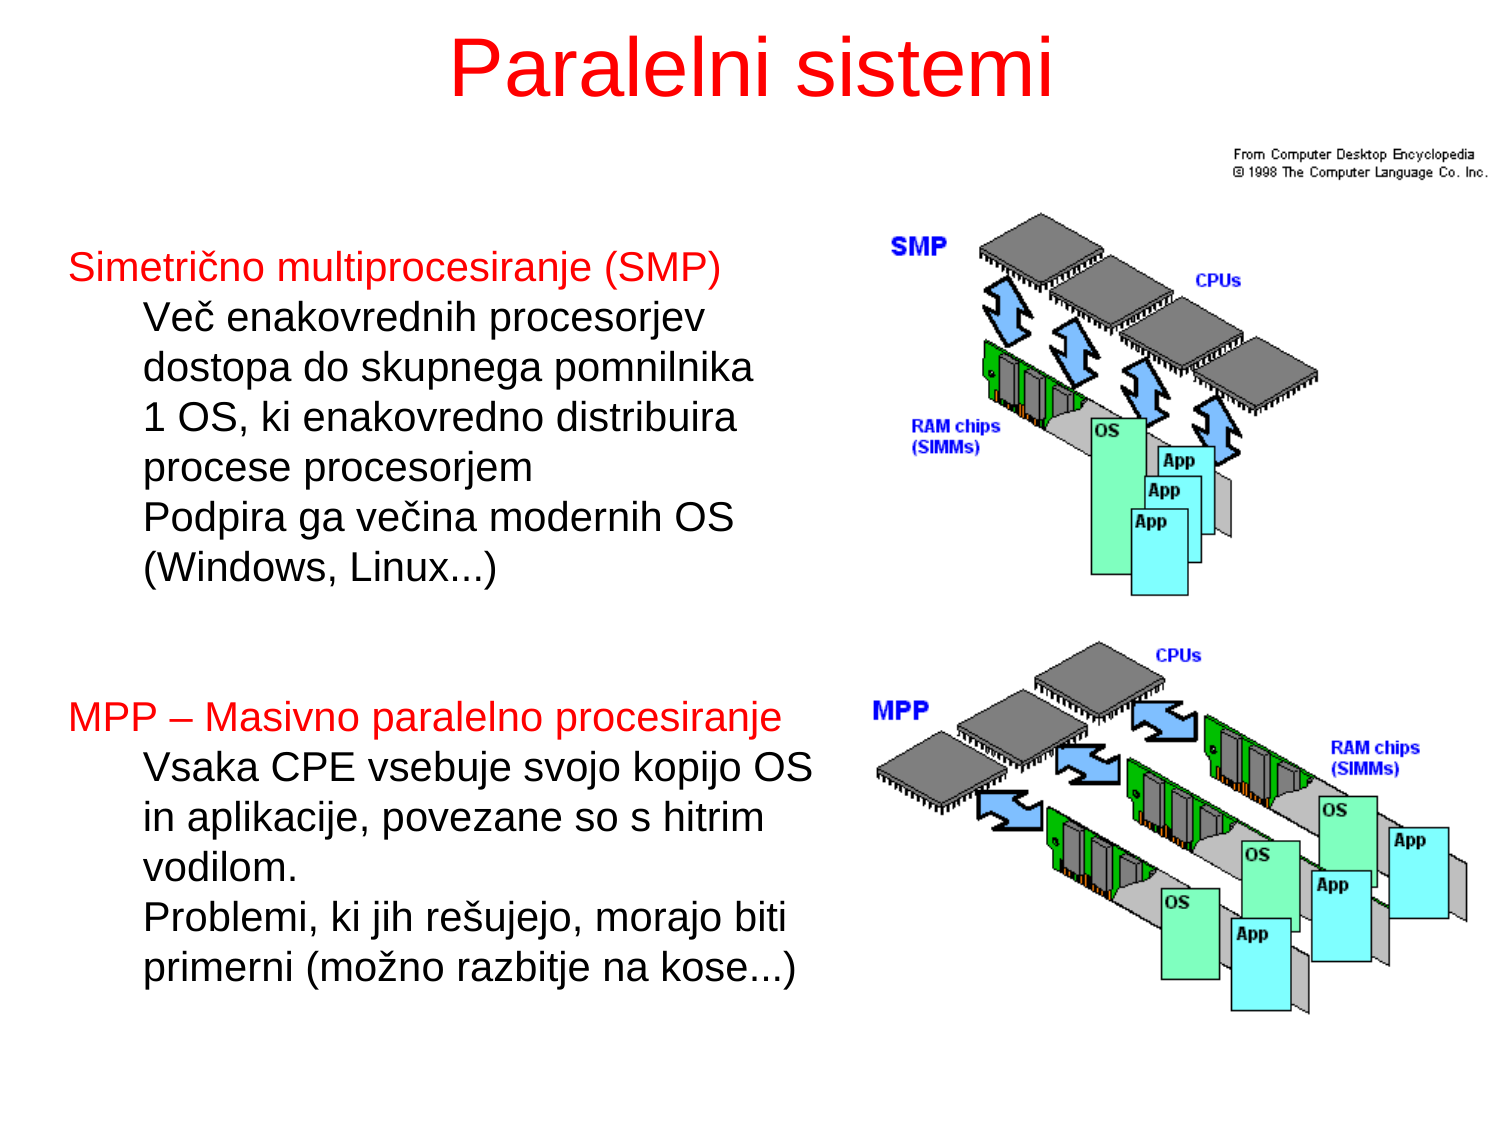

Paralelni sistemi
Simetrično multiprocesiranje (SMP)
Več enakovrednih procesorjev dostopa do skupnega pomnilnika
1 OS, ki enakovredno distribuira procese procesorjem
Podpira ga večina modernih OS (Windows, Linux...)
MPP – Masivno paralelno procesiranje
Vsaka CPE vsebuje svojo kopijo OS in aplikacije, povezane so s hitrim vodilom.
Problemi, ki jih rešujejo, morajo biti primerni (možno razbitje na kose...)